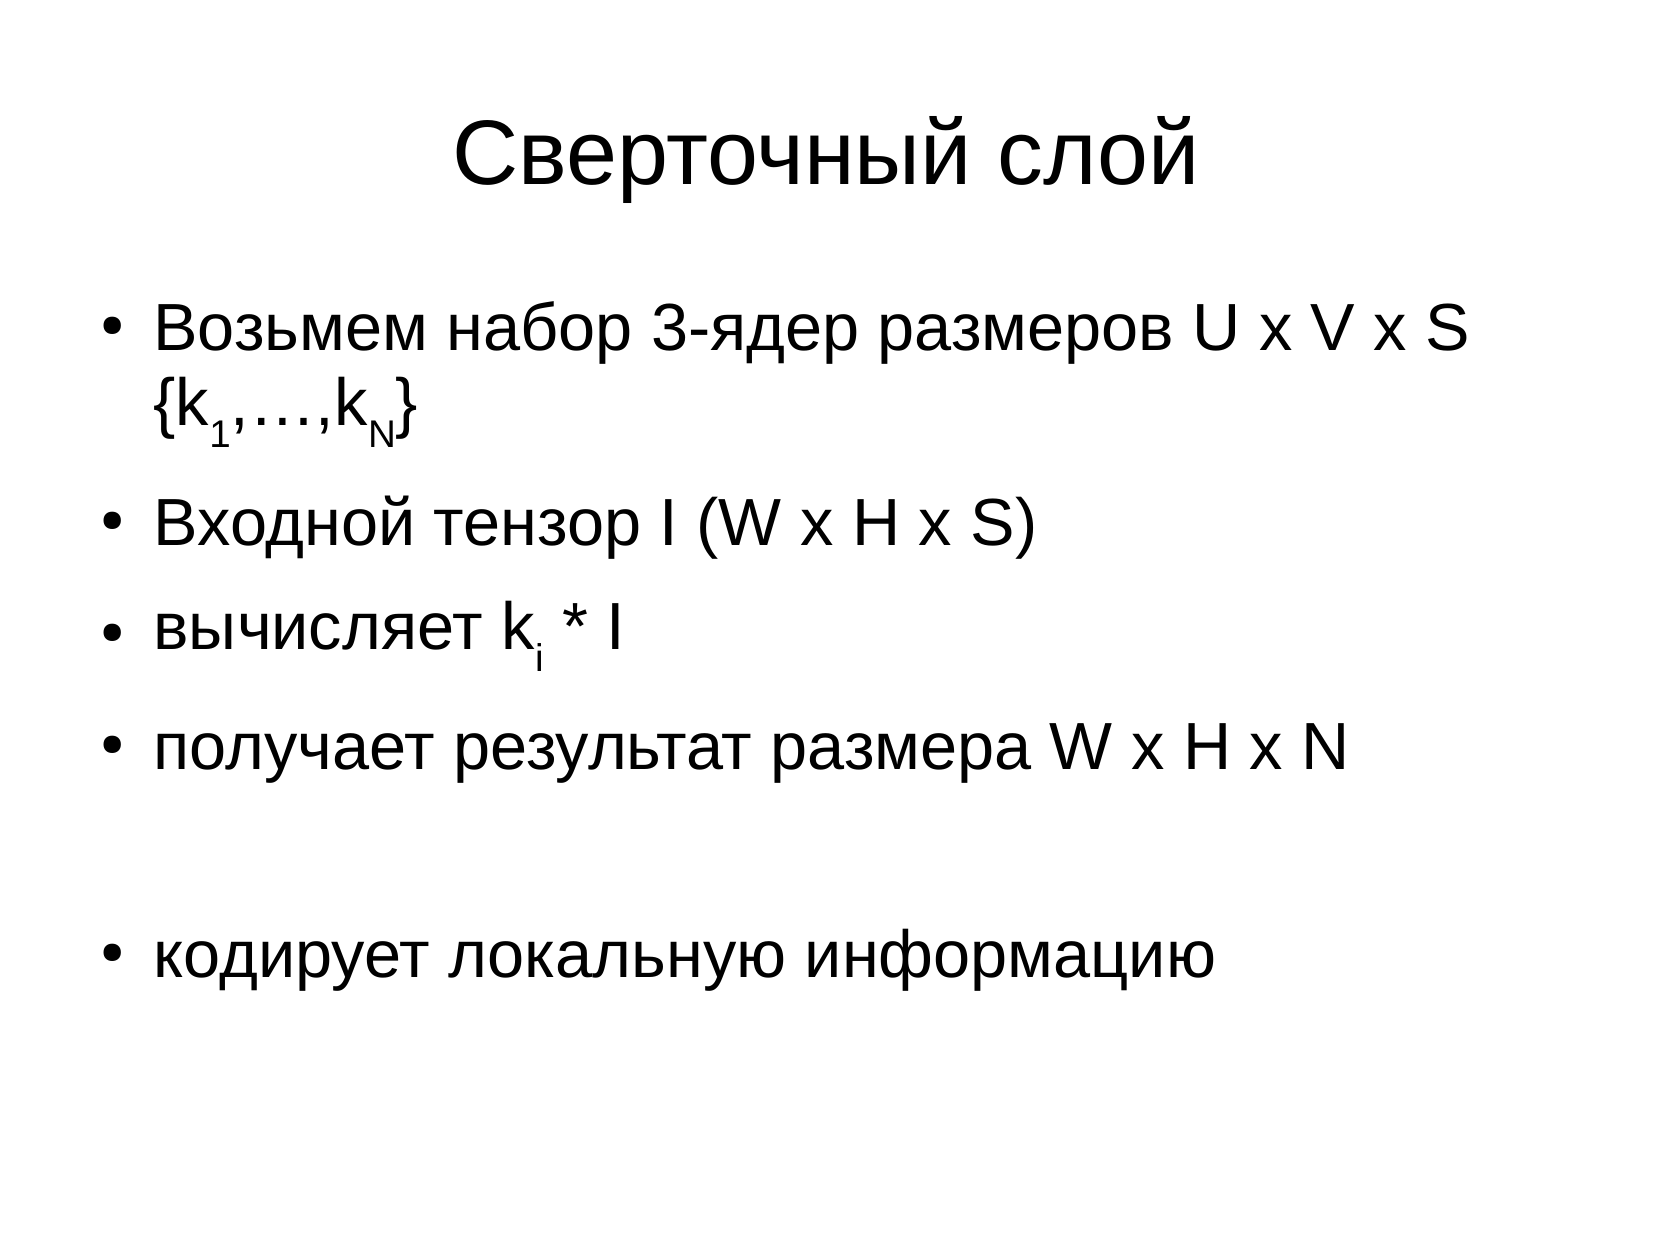

# Сверточный слой
Возьмем набор 3-ядер размеров U x V x S {k1,…,kN}
Входной тензор I (W x H x S)
вычисляет ki * I
получает результат размера W x H x N
кодирует локальную информацию